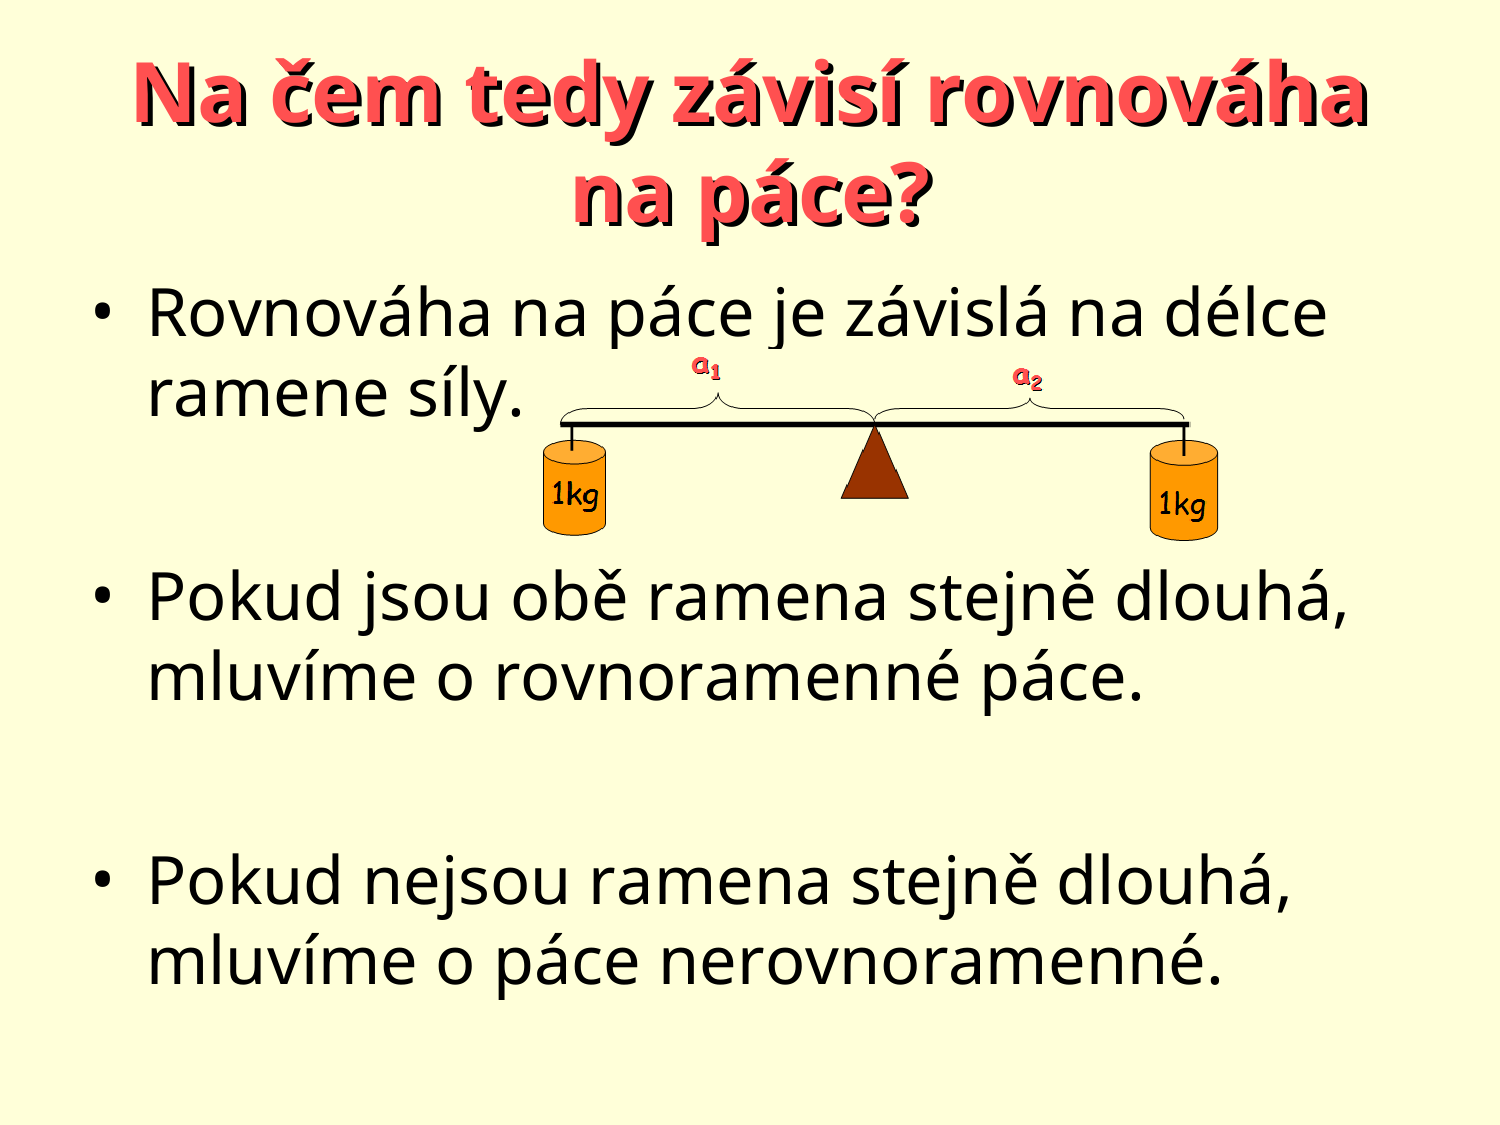

# Na čem tedy závisí rovnováha na páce?
Rovnováha na páce je závislá na délce ramene síly.
Pokud jsou obě ramena stejně dlouhá, mluvíme o rovnoramenné páce.
Pokud nejsou ramena stejně dlouhá, mluvíme o páce nerovnoramenné.